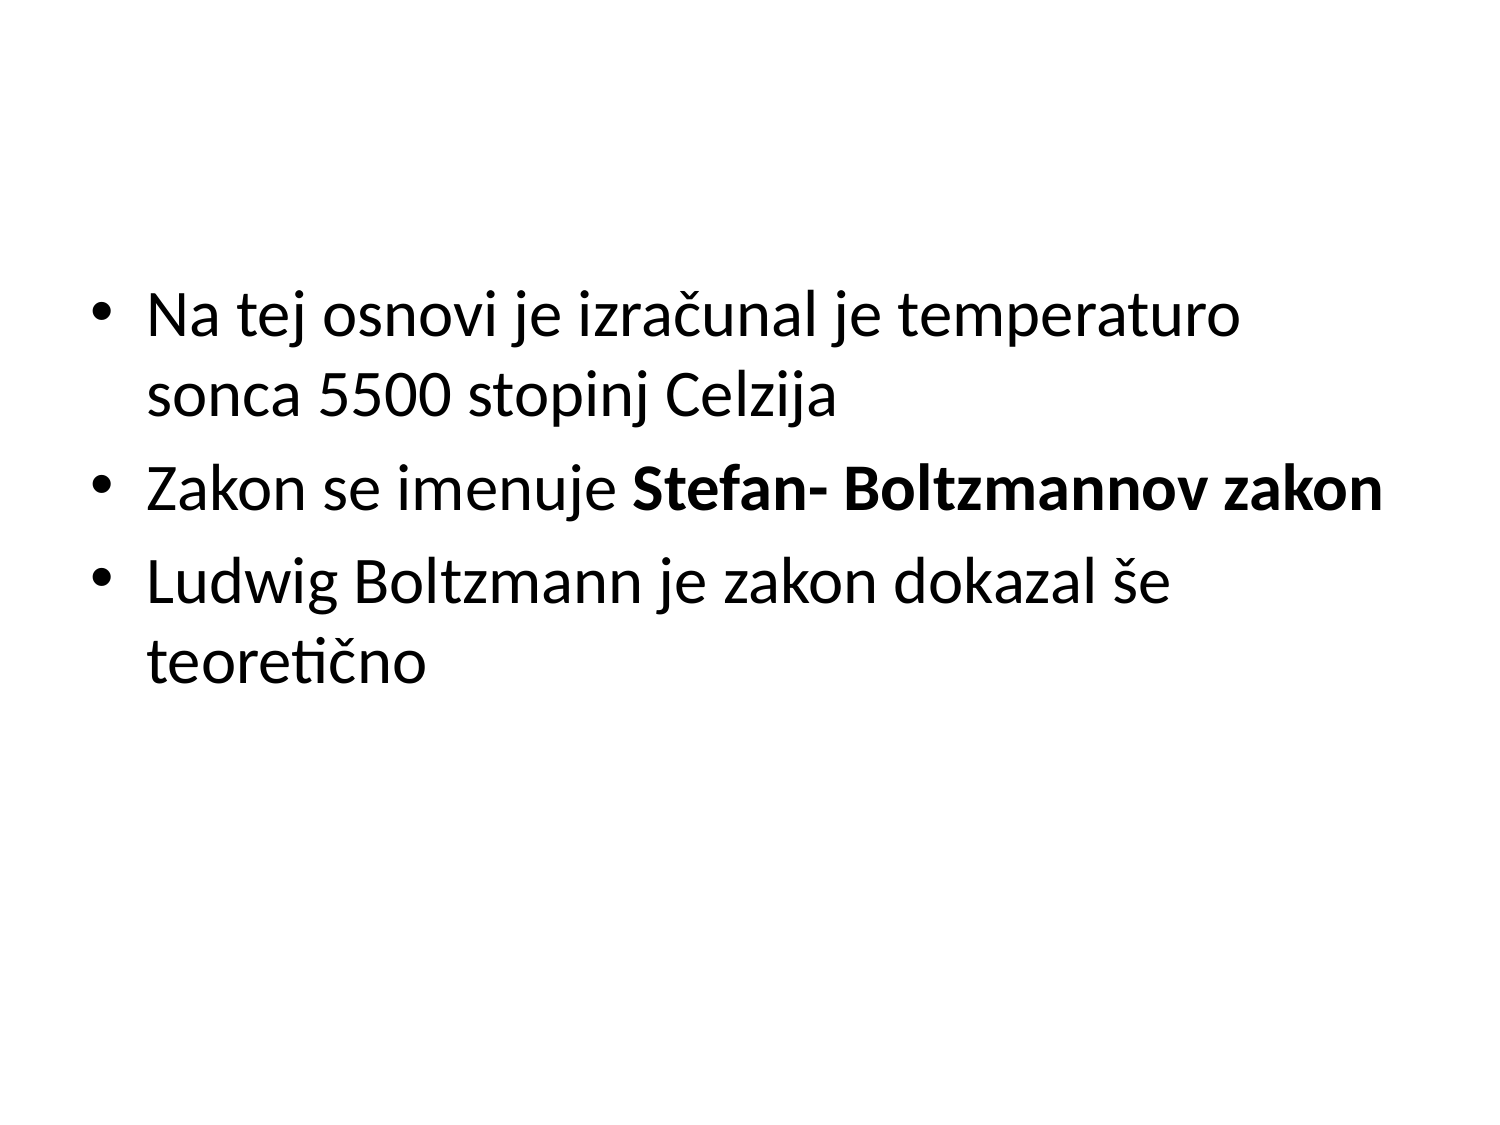

#
Na tej osnovi je izračunal je temperaturo sonca 5500 stopinj Celzija
Zakon se imenuje Stefan- Boltzmannov zakon
Ludwig Boltzmann je zakon dokazal še teoretično